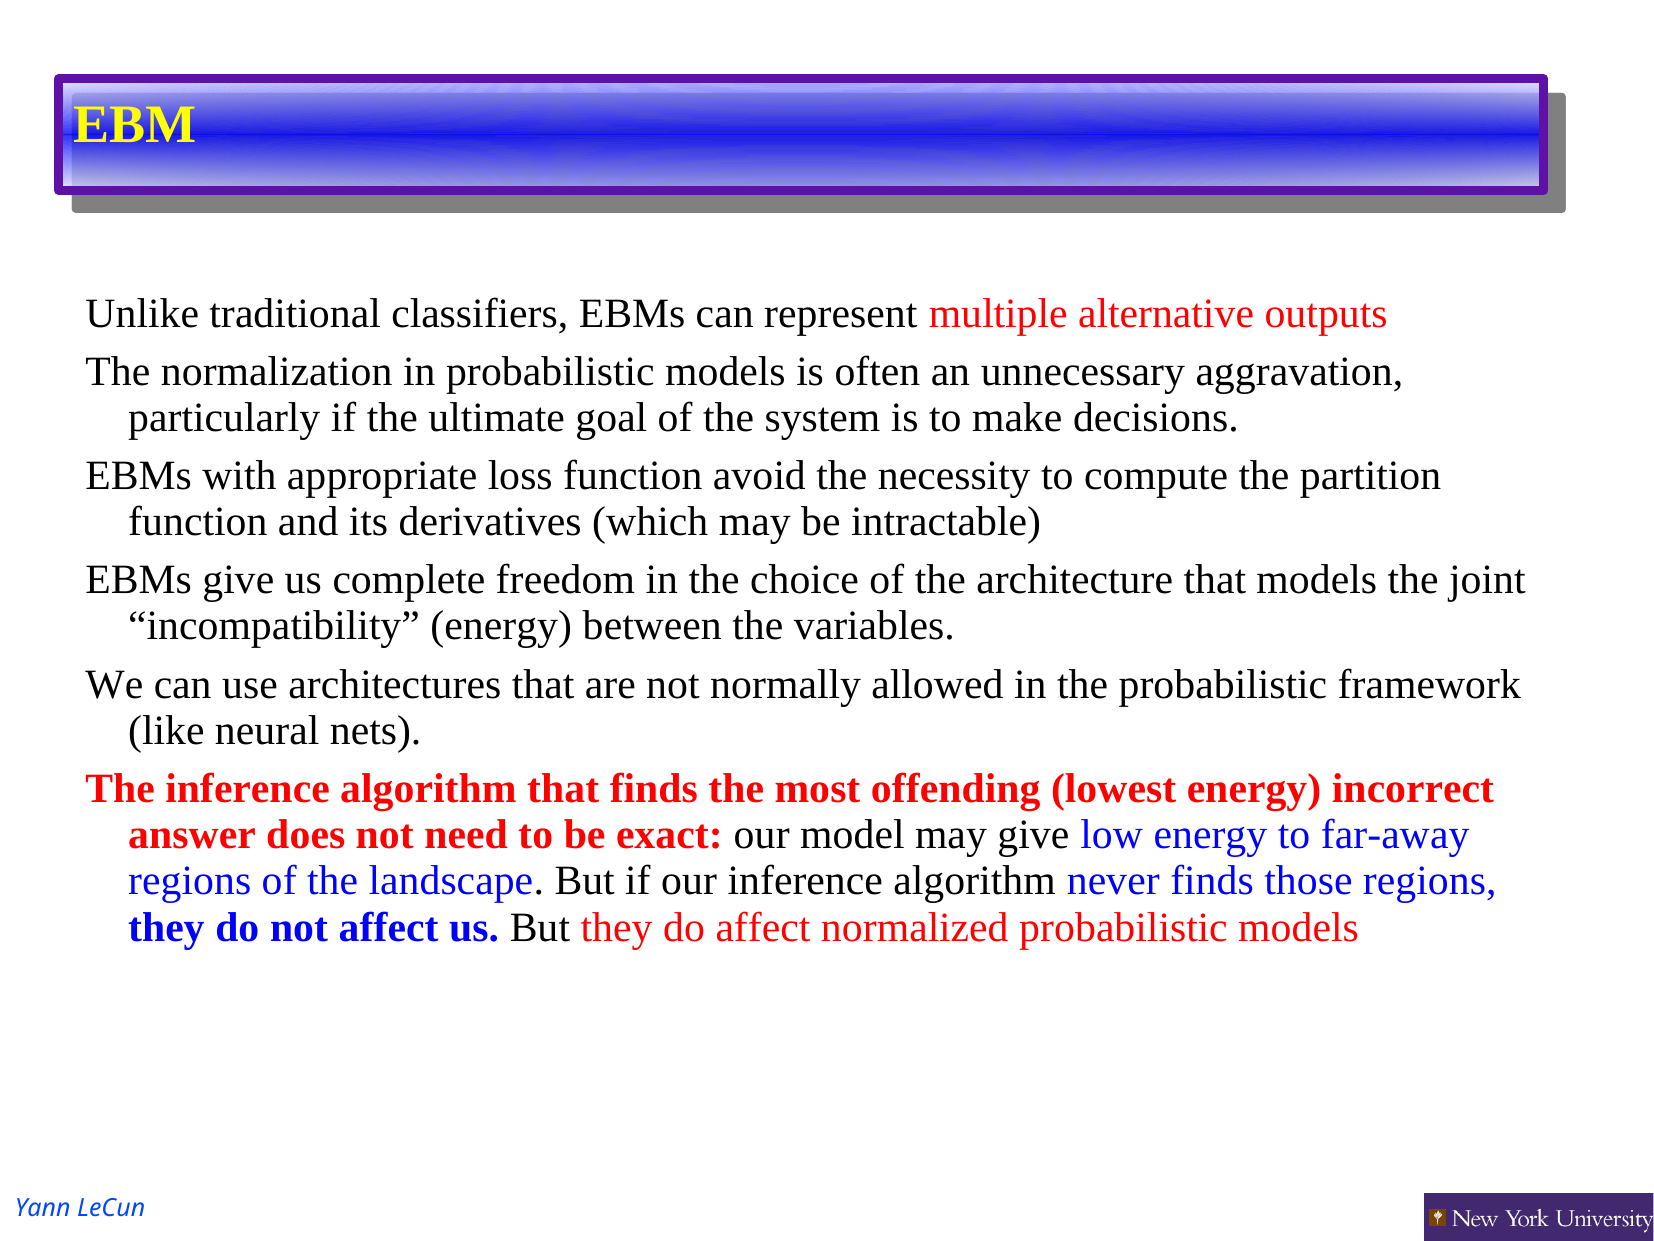

EBM
 Unlike traditional classifiers, EBMs can represent multiple alternative outputs
 The normalization in probabilistic models is often an unnecessary aggravation, particularly if the ultimate goal of the system is to make decisions.
 EBMs with appropriate loss function avoid the necessity to compute the partition function and its derivatives (which may be intractable)
 EBMs give us complete freedom in the choice of the architecture that models the joint “incompatibility” (energy) between the variables.
 We can use architectures that are not normally allowed in the probabilistic framework (like neural nets).
 The inference algorithm that finds the most offending (lowest energy) incorrect answer does not need to be exact: our model may give low energy to far-away regions of the landscape. But if our inference algorithm never finds those regions, they do not affect us. But they do affect normalized probabilistic models